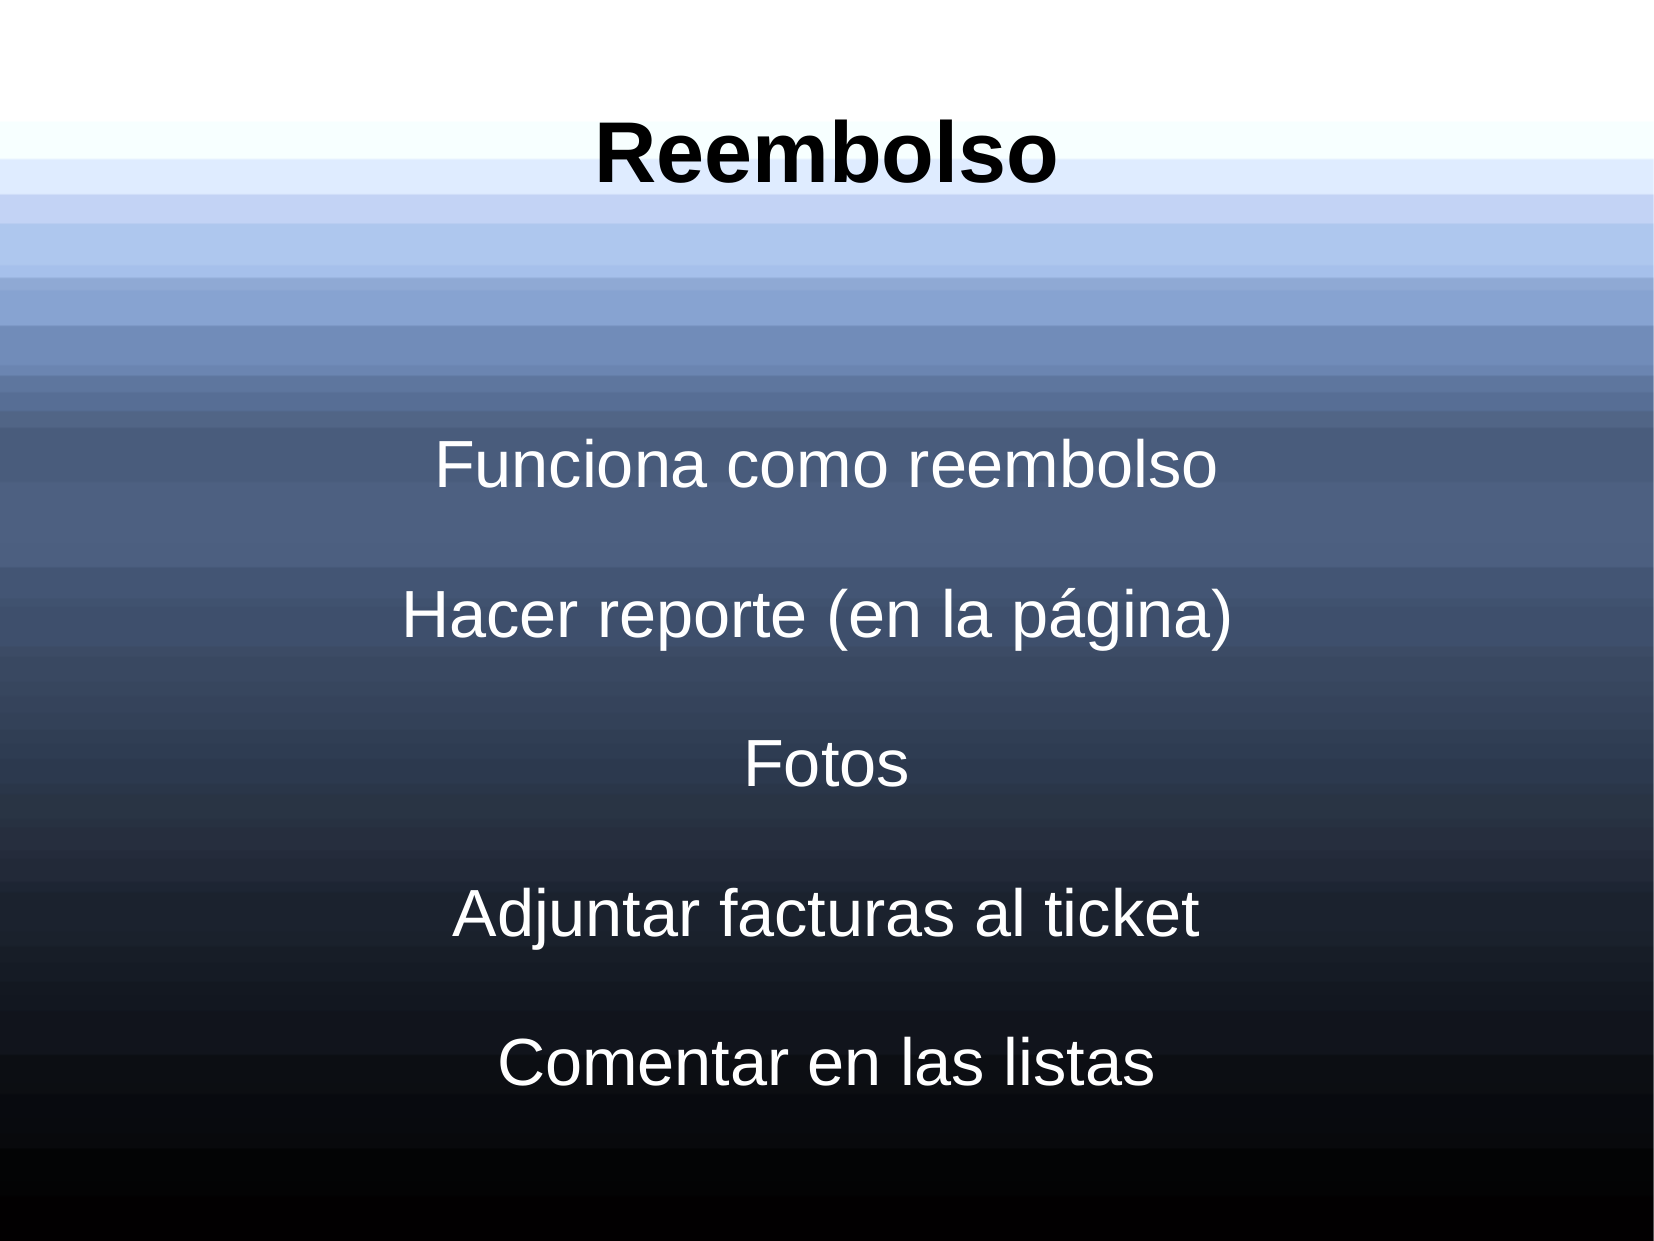

# Reembolso
Funciona como reembolso
Hacer reporte (en la página)
Fotos
Adjuntar facturas al ticket
Comentar en las listas